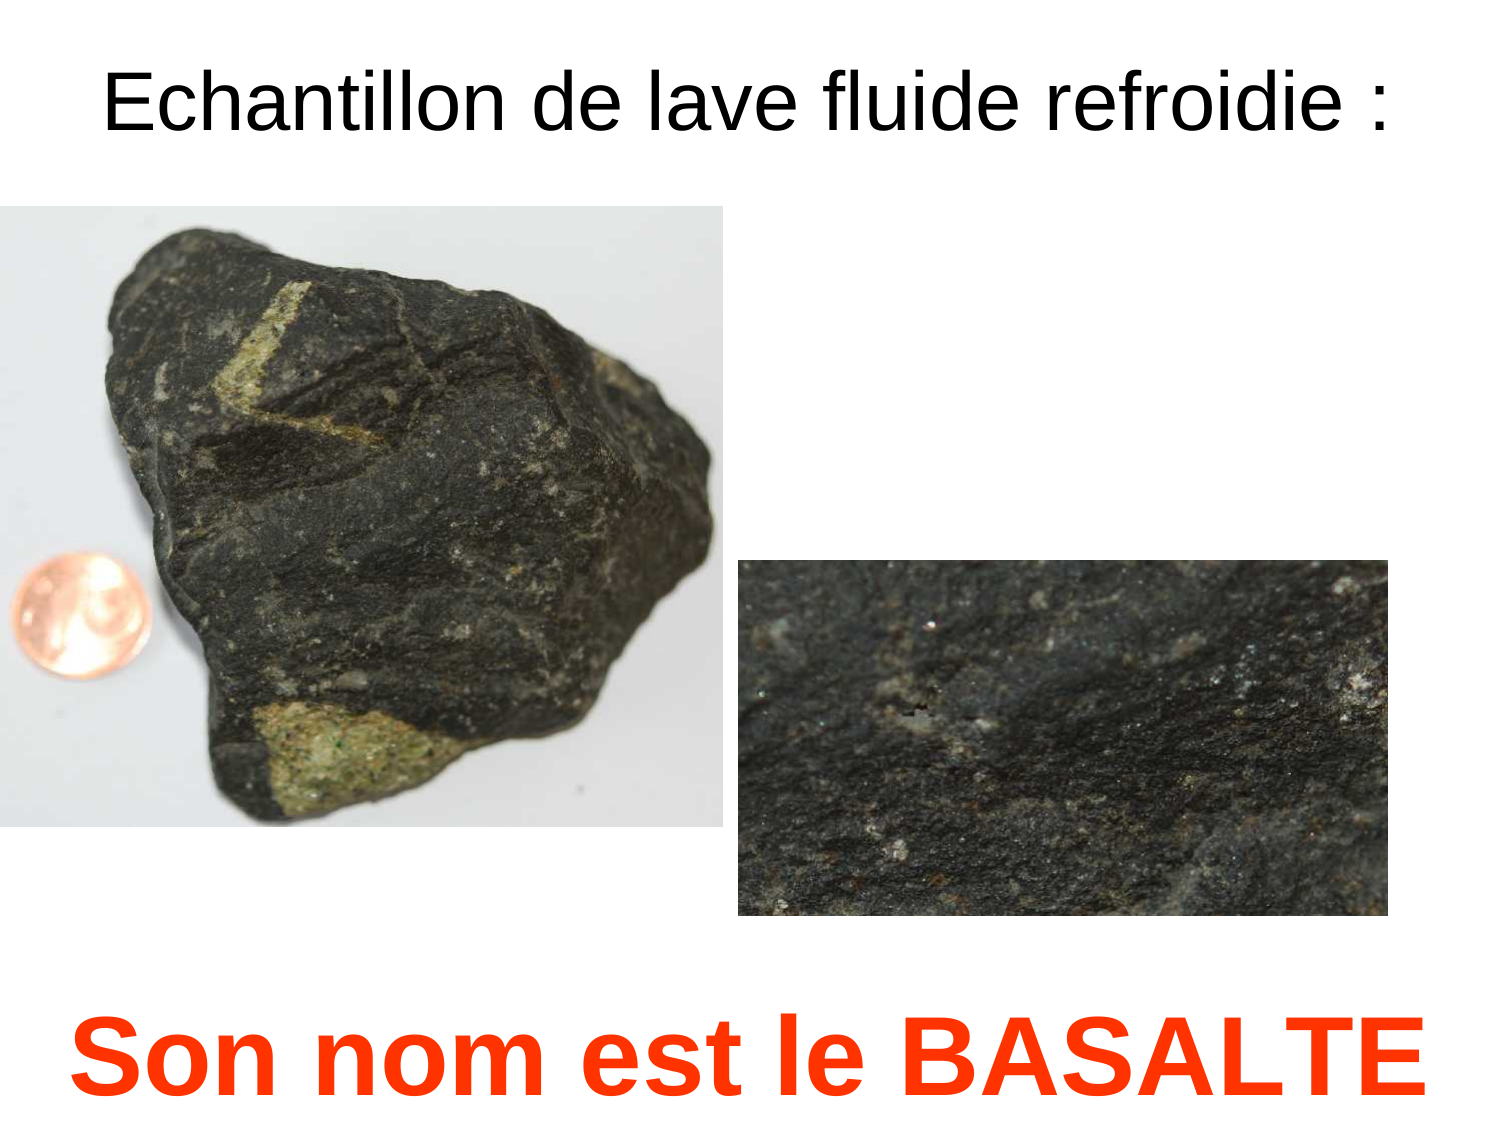

Echantillon de lave fluide refroidie :
Son nom est le BASALTE